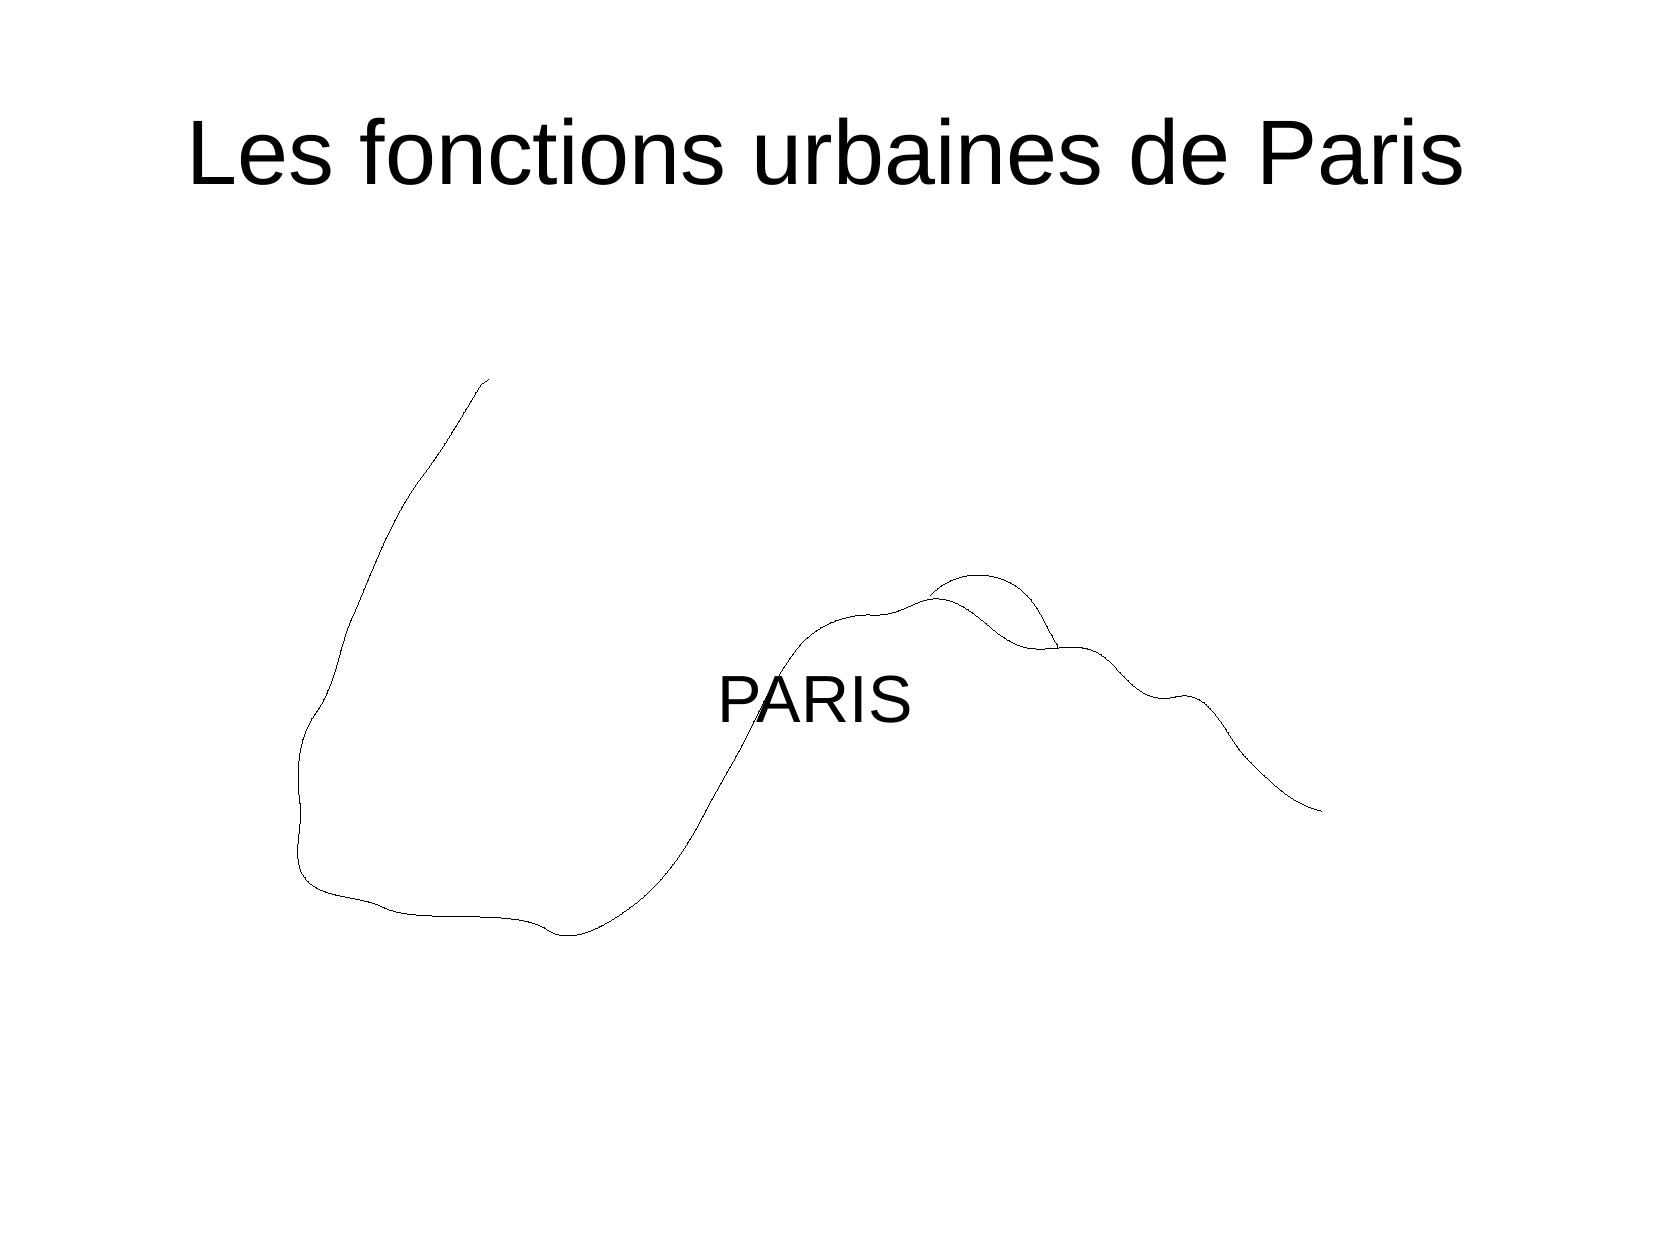

# Les fonctions urbaines de Paris
PARIS